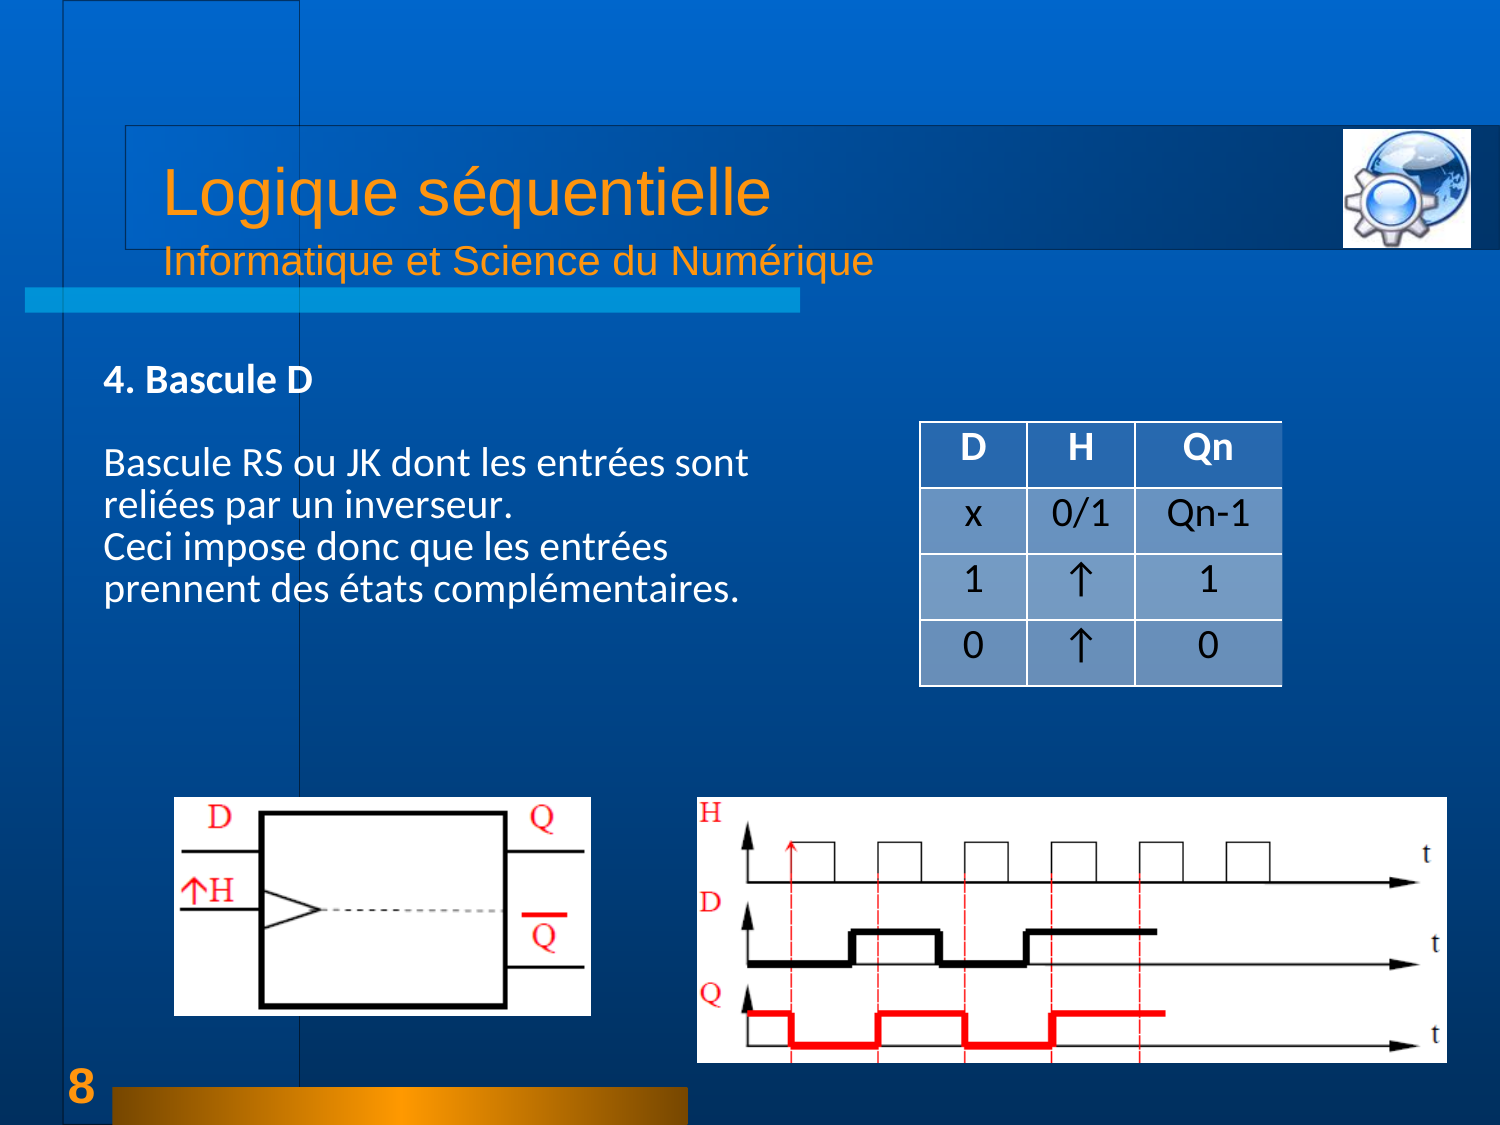

4. Bascule D
Bascule RS ou JK dont les entrées sont reliées par un inverseur.
Ceci impose donc que les entrées prennent des états complémentaires.
| D | H | Qn |
| --- | --- | --- |
| x | 0/1 | Qn-1 |
| 1 | ↑ | 1 |
| 0 | ↑ | 0 |